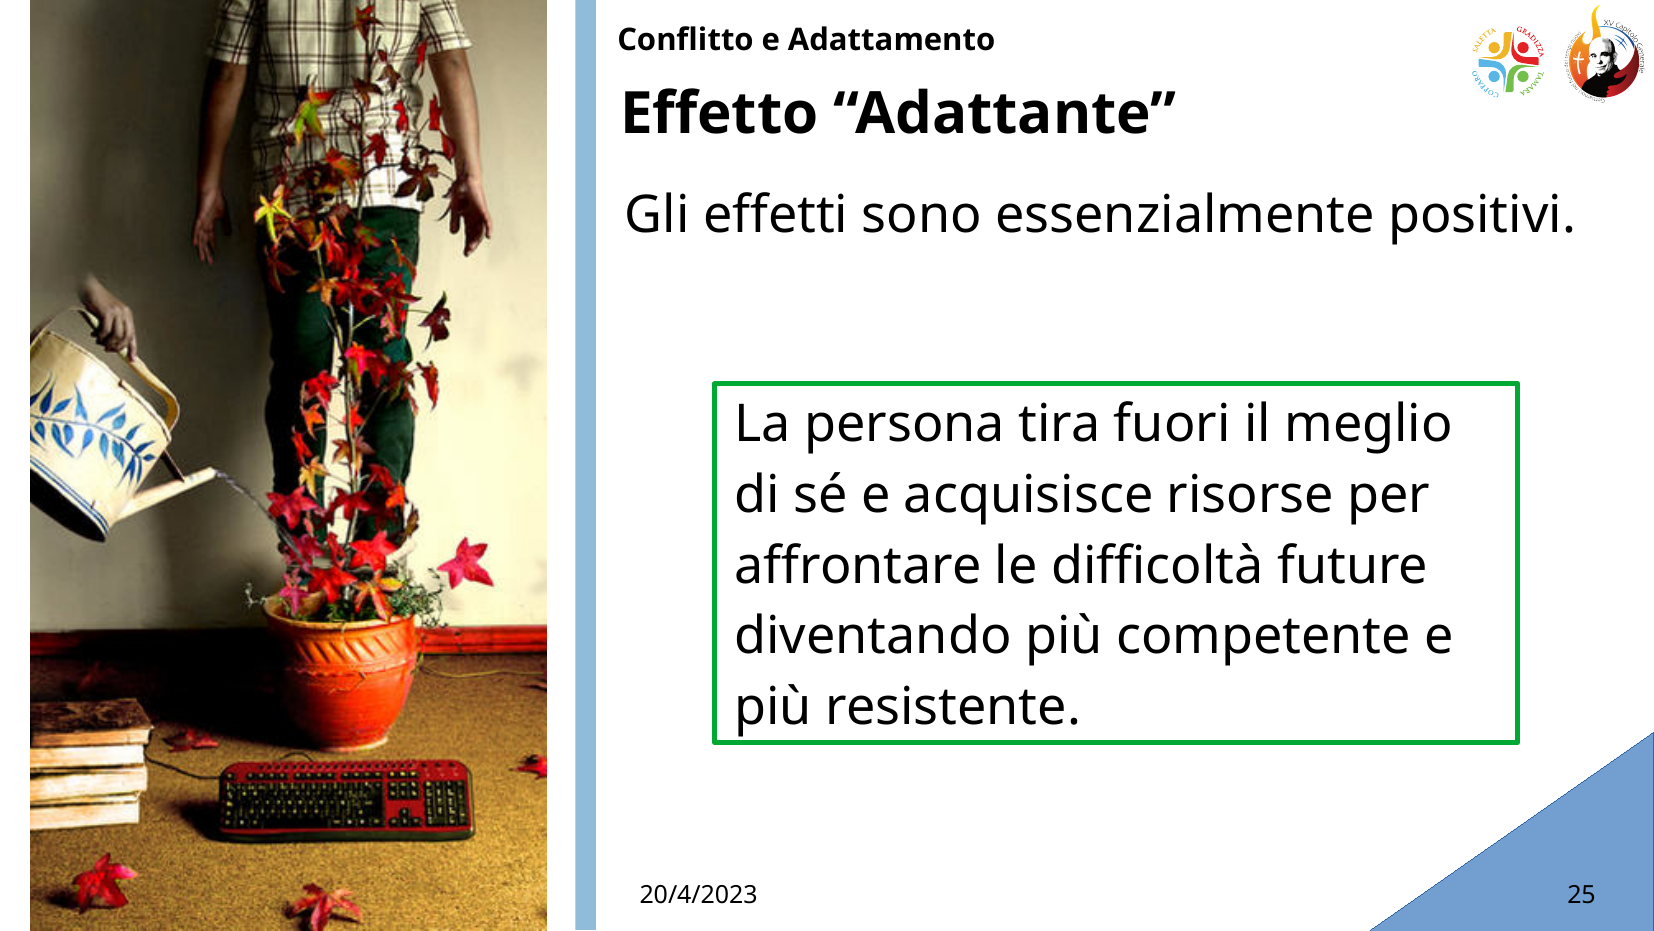

Conflitto e Adattamento
Effetto “Adattante”
# Gli effetti sono essenzialmente positivi.
La persona tira fuori il meglio di sé e acquisisce risorse per affrontare le difficoltà future diventando più competente e più resistente.